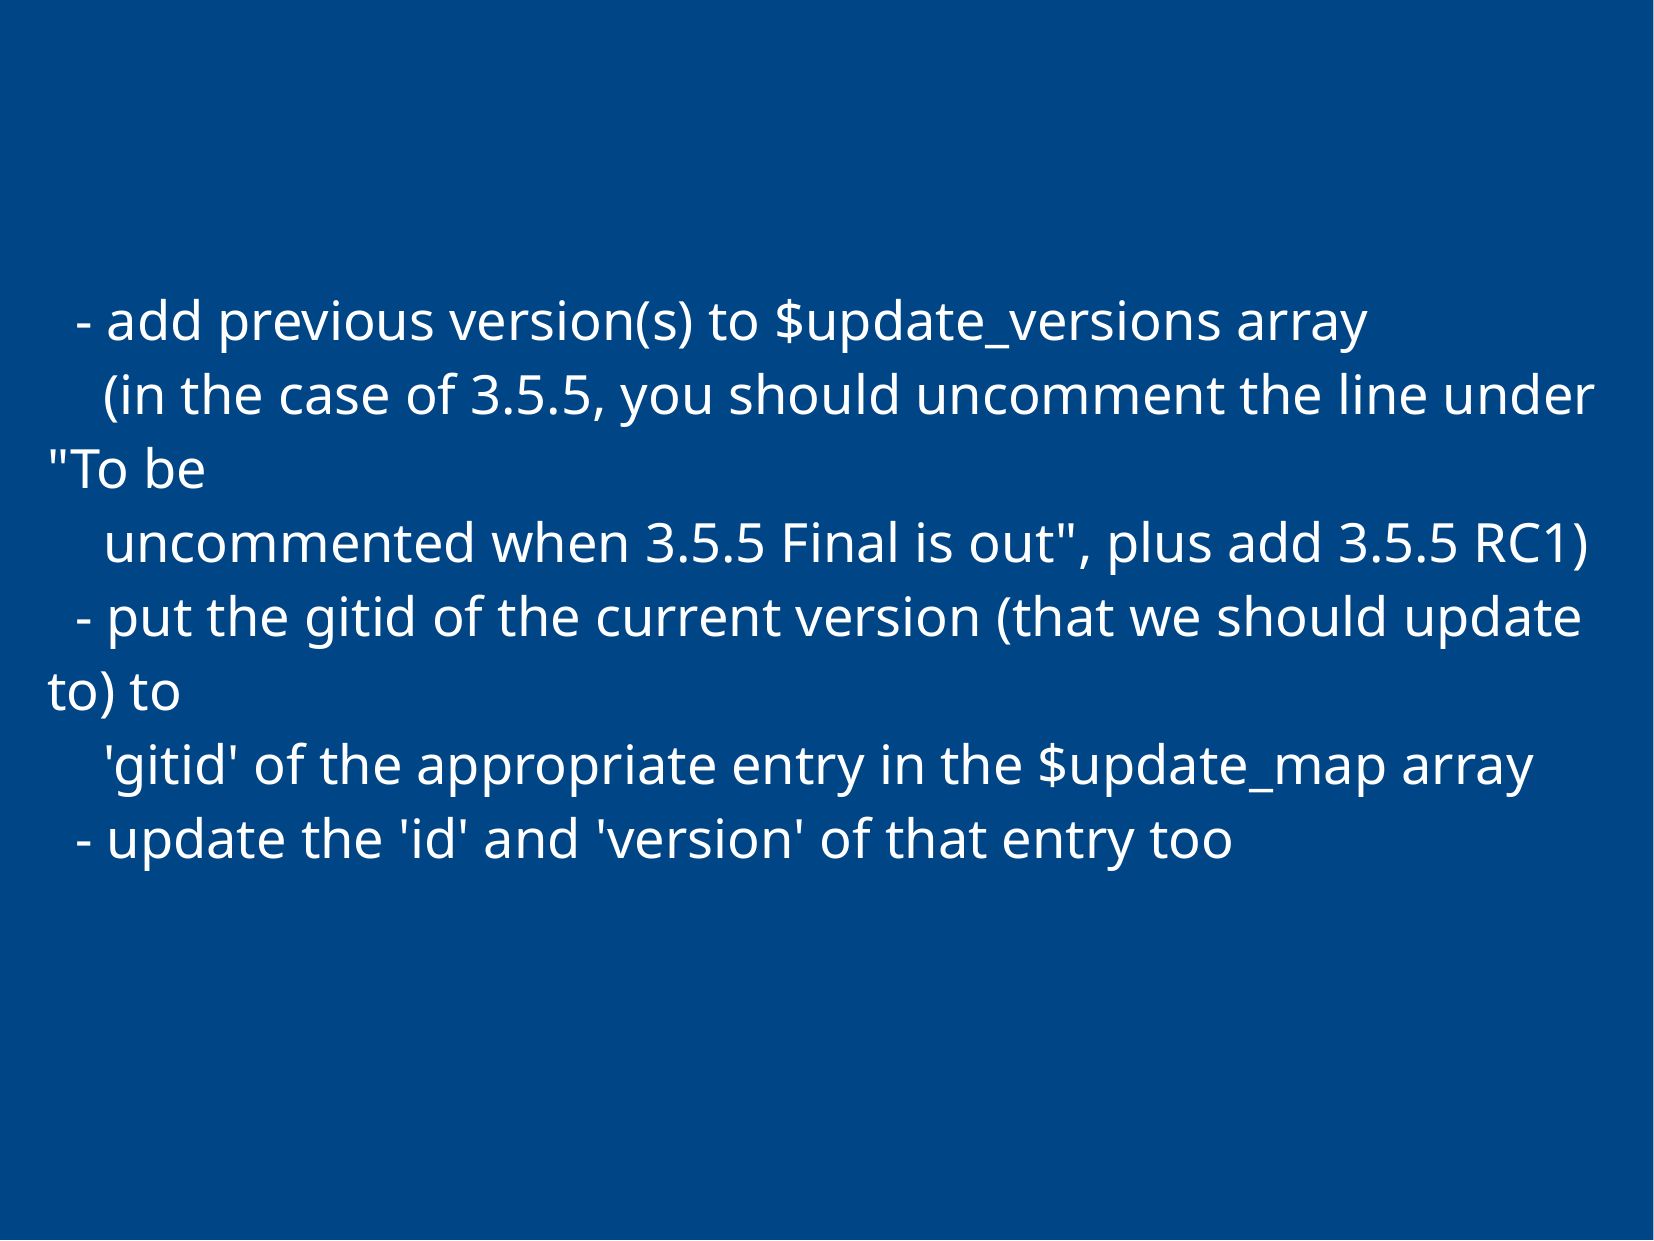

#
 - add previous version(s) to $update_versions array
 (in the case of 3.5.5, you should uncomment the line under "To be
 uncommented when 3.5.5 Final is out", plus add 3.5.5 RC1)
 - put the gitid of the current version (that we should update to) to
 'gitid' of the appropriate entry in the $update_map array
 - update the 'id' and 'version' of that entry too